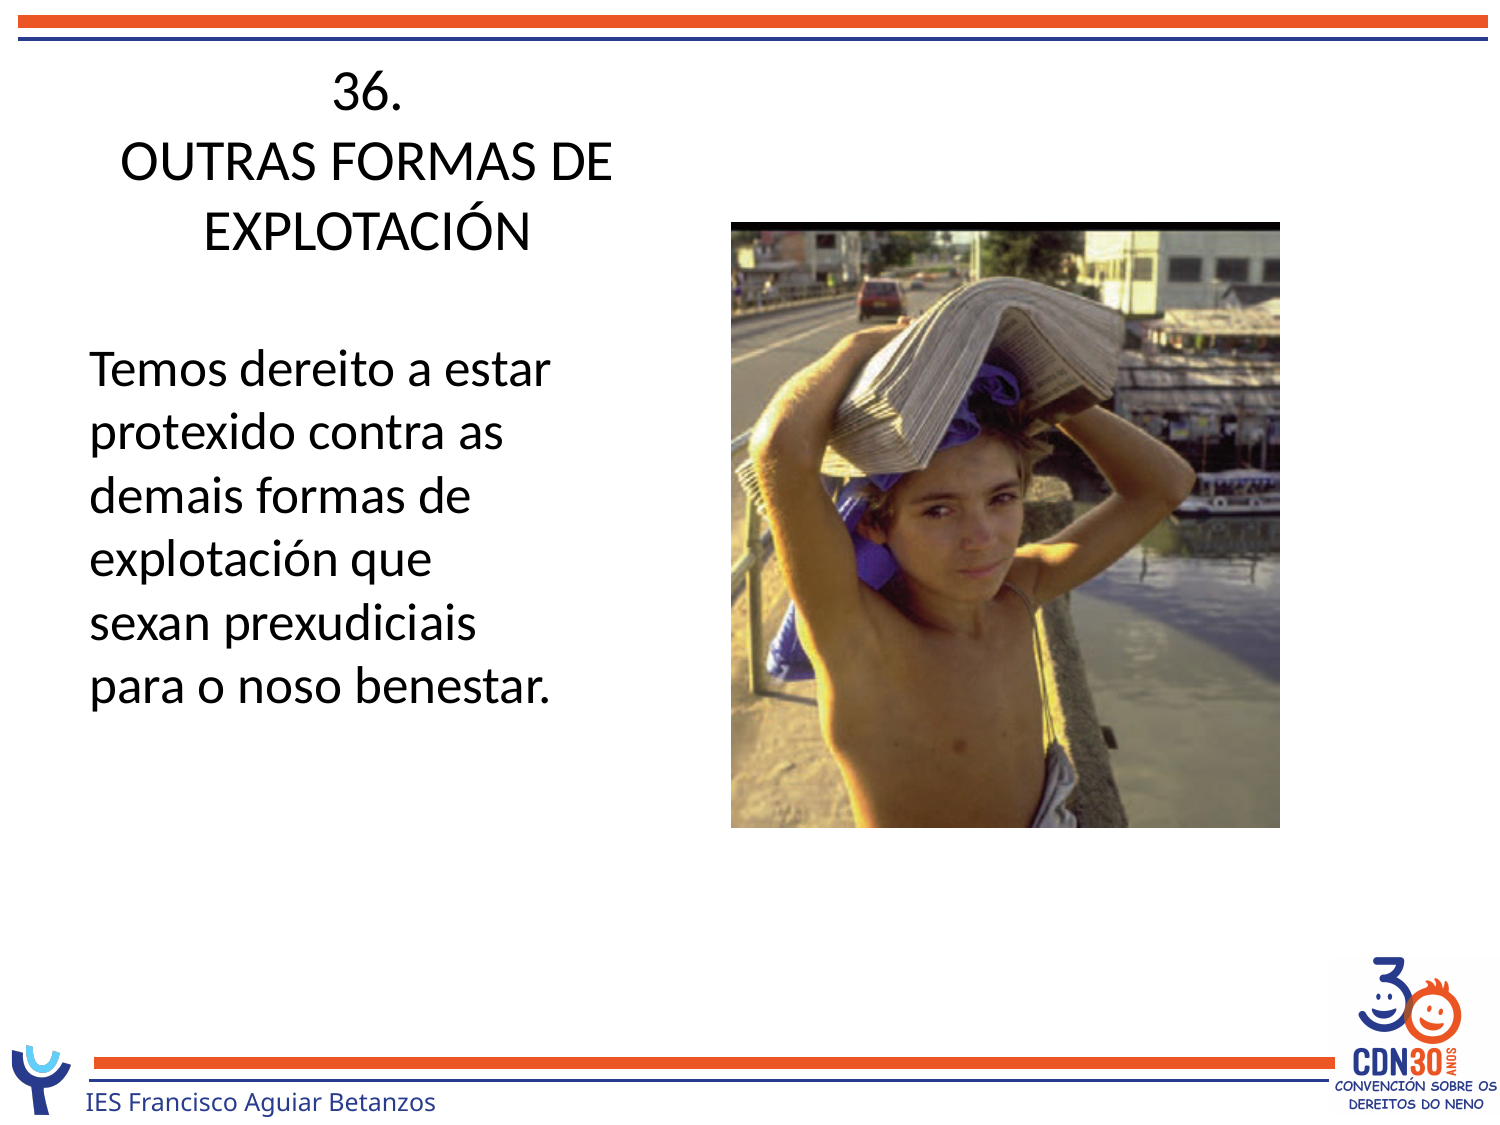

# 36. OUTRAS FORMAS DE EXPLOTACIÓN
Temos dereito a estar protexido contra as demais formas de explotación que sexan prexudiciais para o noso benestar.